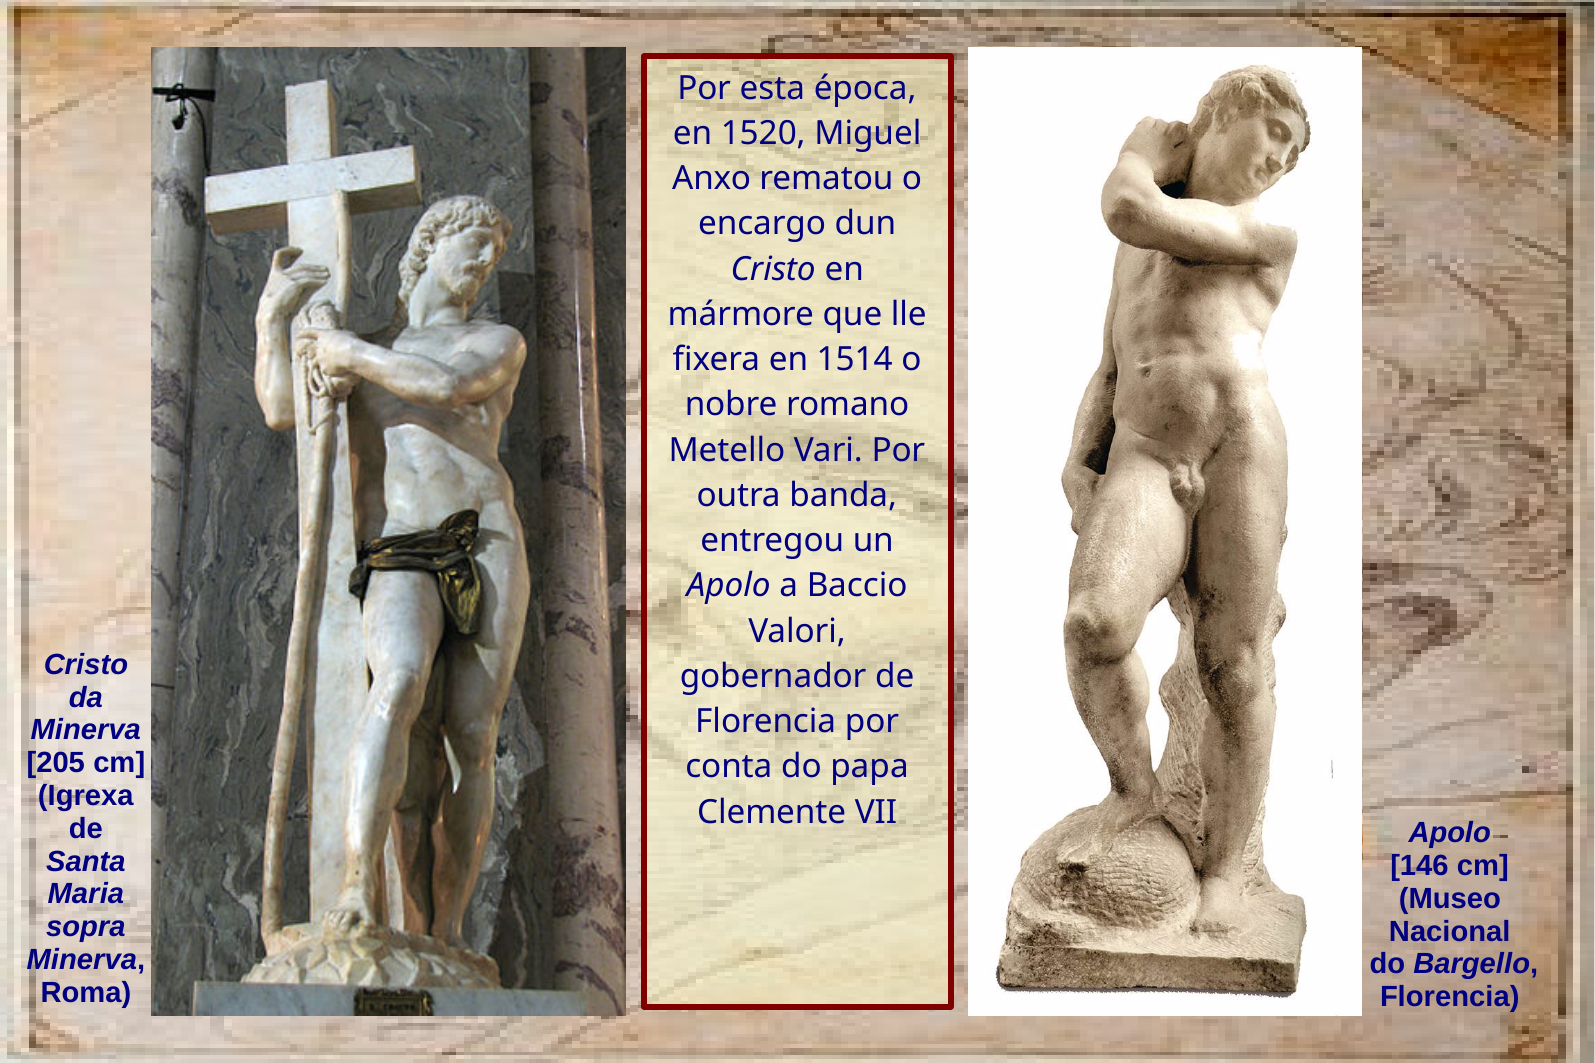

Por esta época, en 1520, Miguel Anxo rematou o encargo dun Cristo en mármore que lle fixera en 1514 o nobre romano Metello Vari. Por outra banda, entregou un Apolo a Baccio Valori, gobernador de Florencia por conta do papa Clemente VII
Cristo
da
Minerva
[205 cm]
(Igrexa
de
Santa
Maria
sopra
Minerva,
Roma)
Apolo
[146 cm]
(Museo
Nacional
 do Bargello,
Florencia)